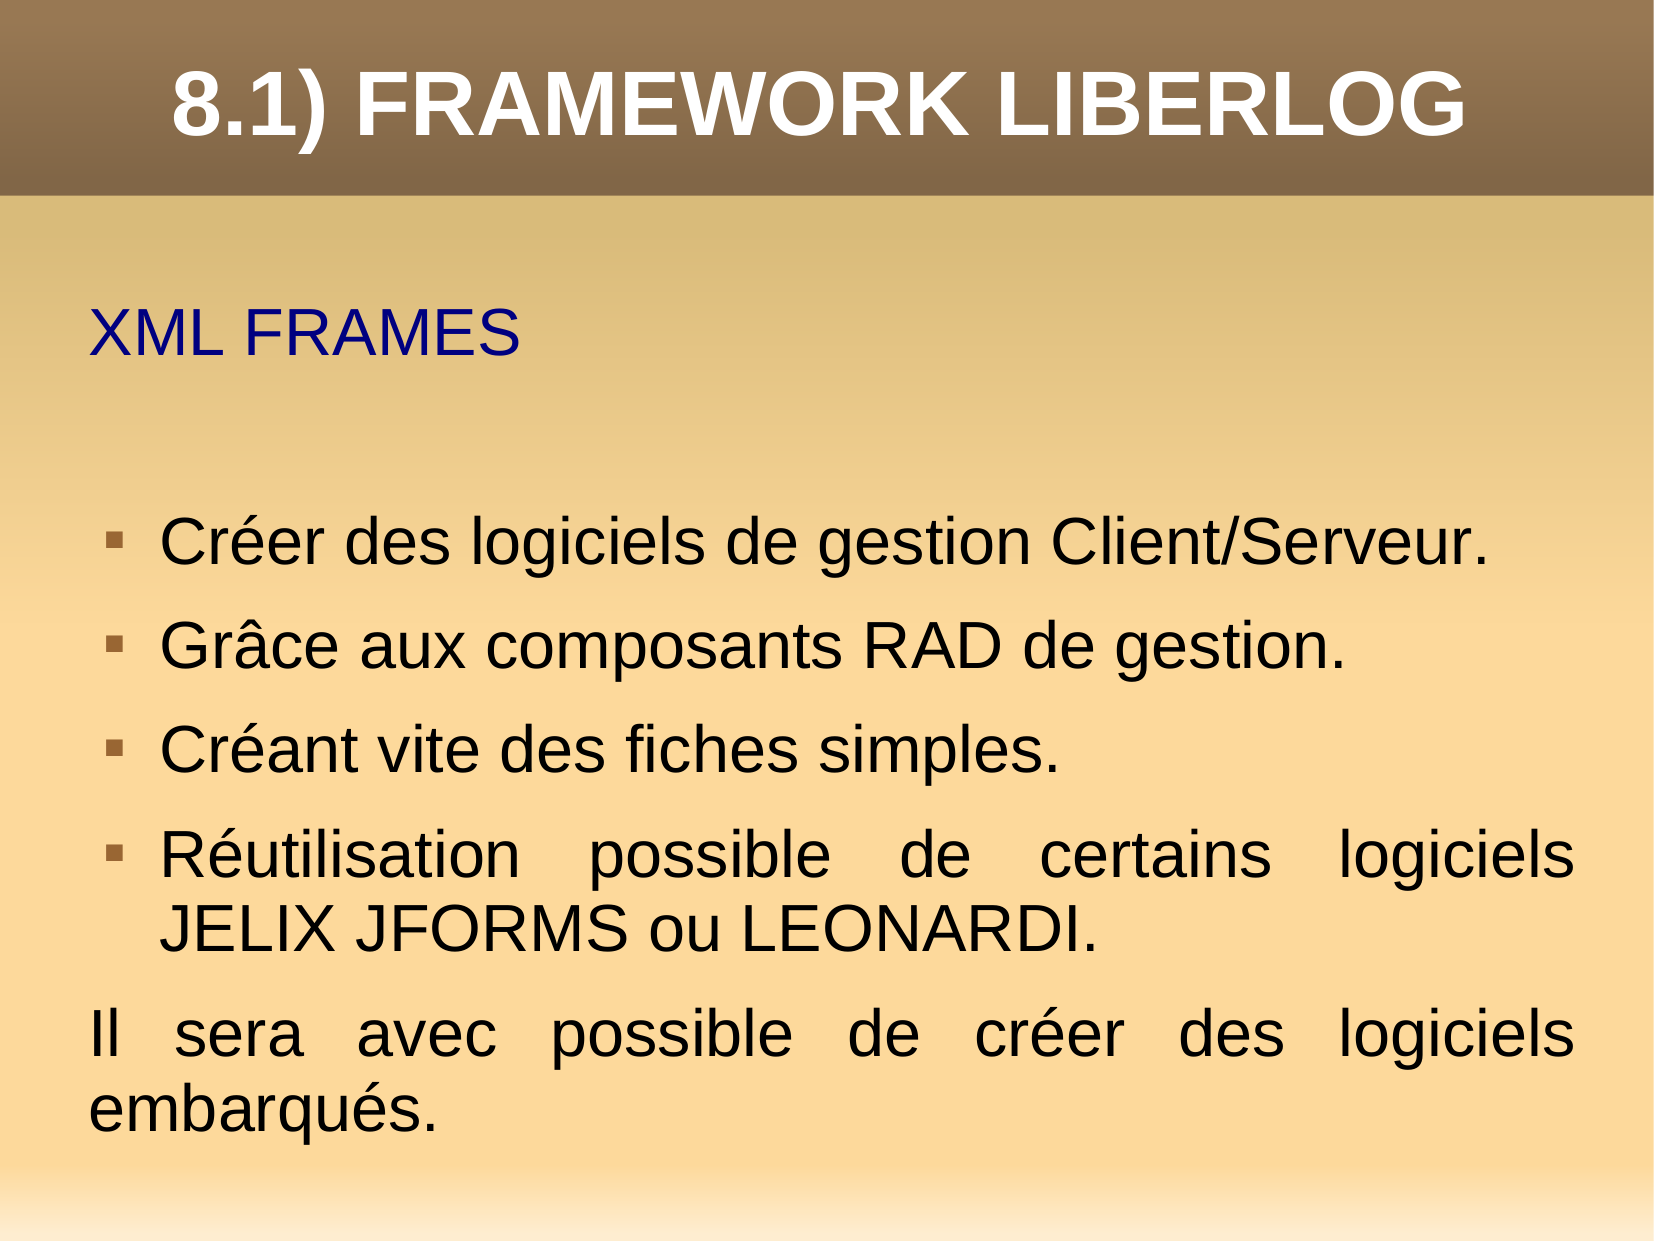

# 8.1) FRAMEWORK LIBERLOG
XML FRAMES
Créer des logiciels de gestion Client/Serveur.
Grâce aux composants RAD de gestion.
Créant vite des fiches simples.
Réutilisation possible de certains logiciels JELIX JFORMS ou LEONARDI.
Il sera avec possible de créer des logiciels embarqués.